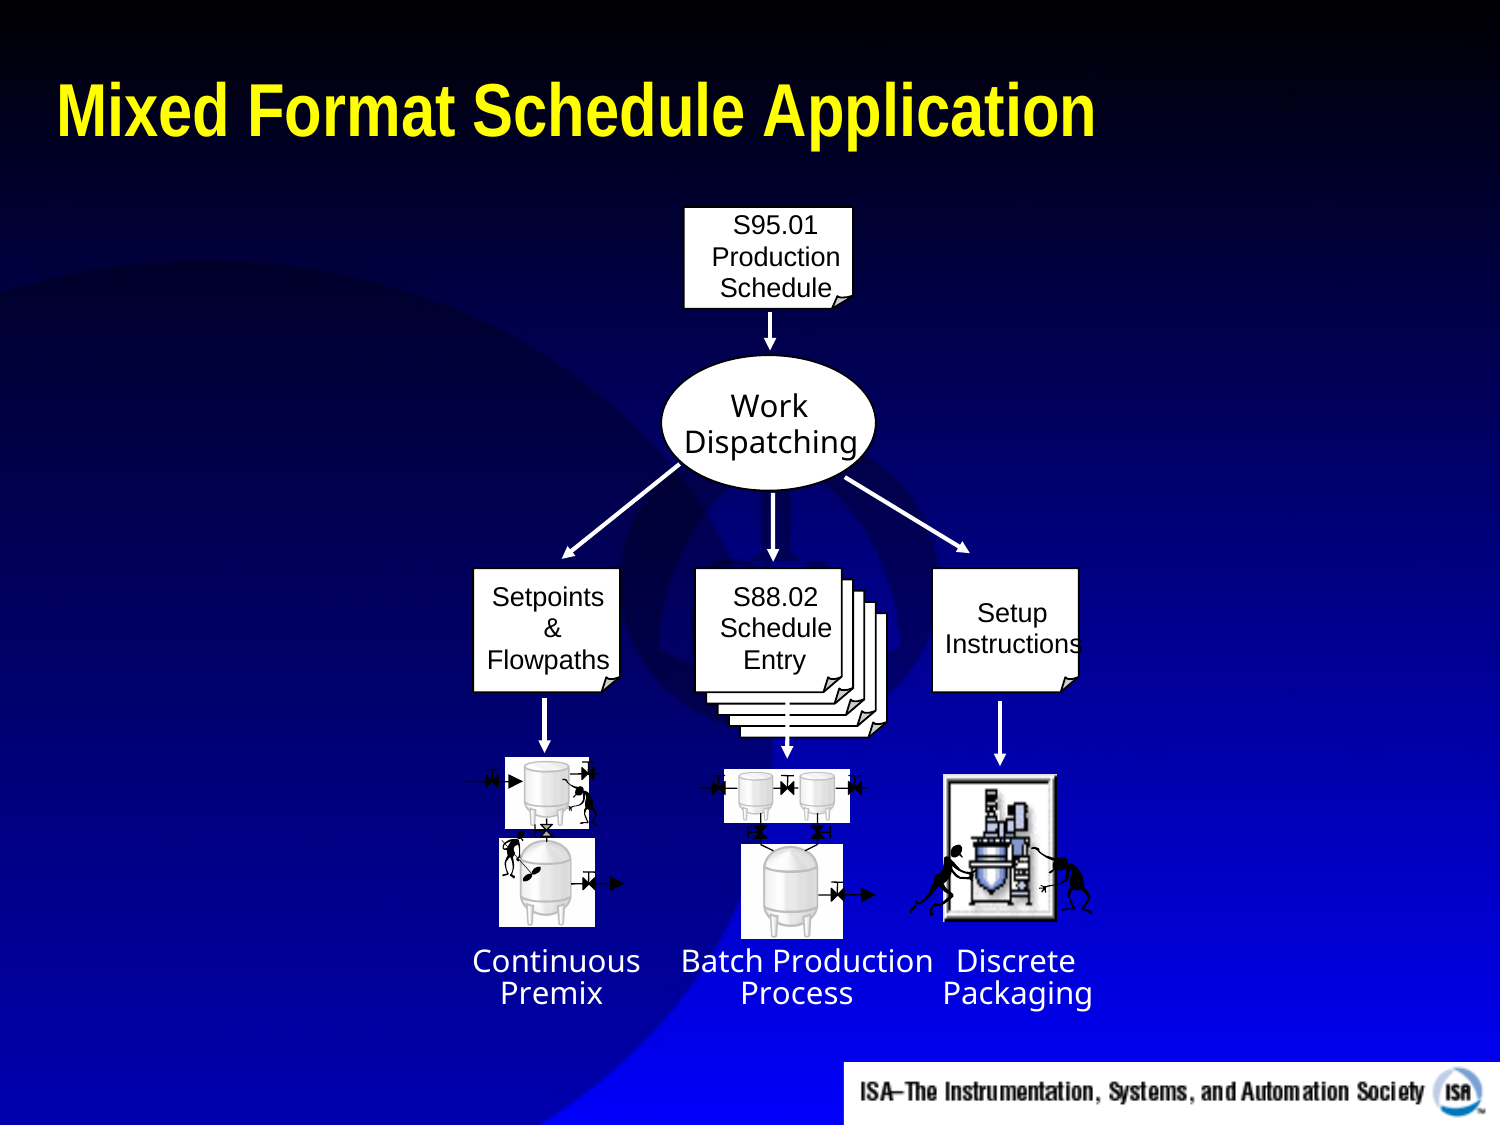

# Mixed Format Schedule Application
S95.01
Production
Schedule
Work
Dispatching
Setpoints
&
Flowpaths
S88.02
Schedule
Entry
Setup
Instructions
Continuous
Premix
Batch Production
Process
Discrete
Packaging